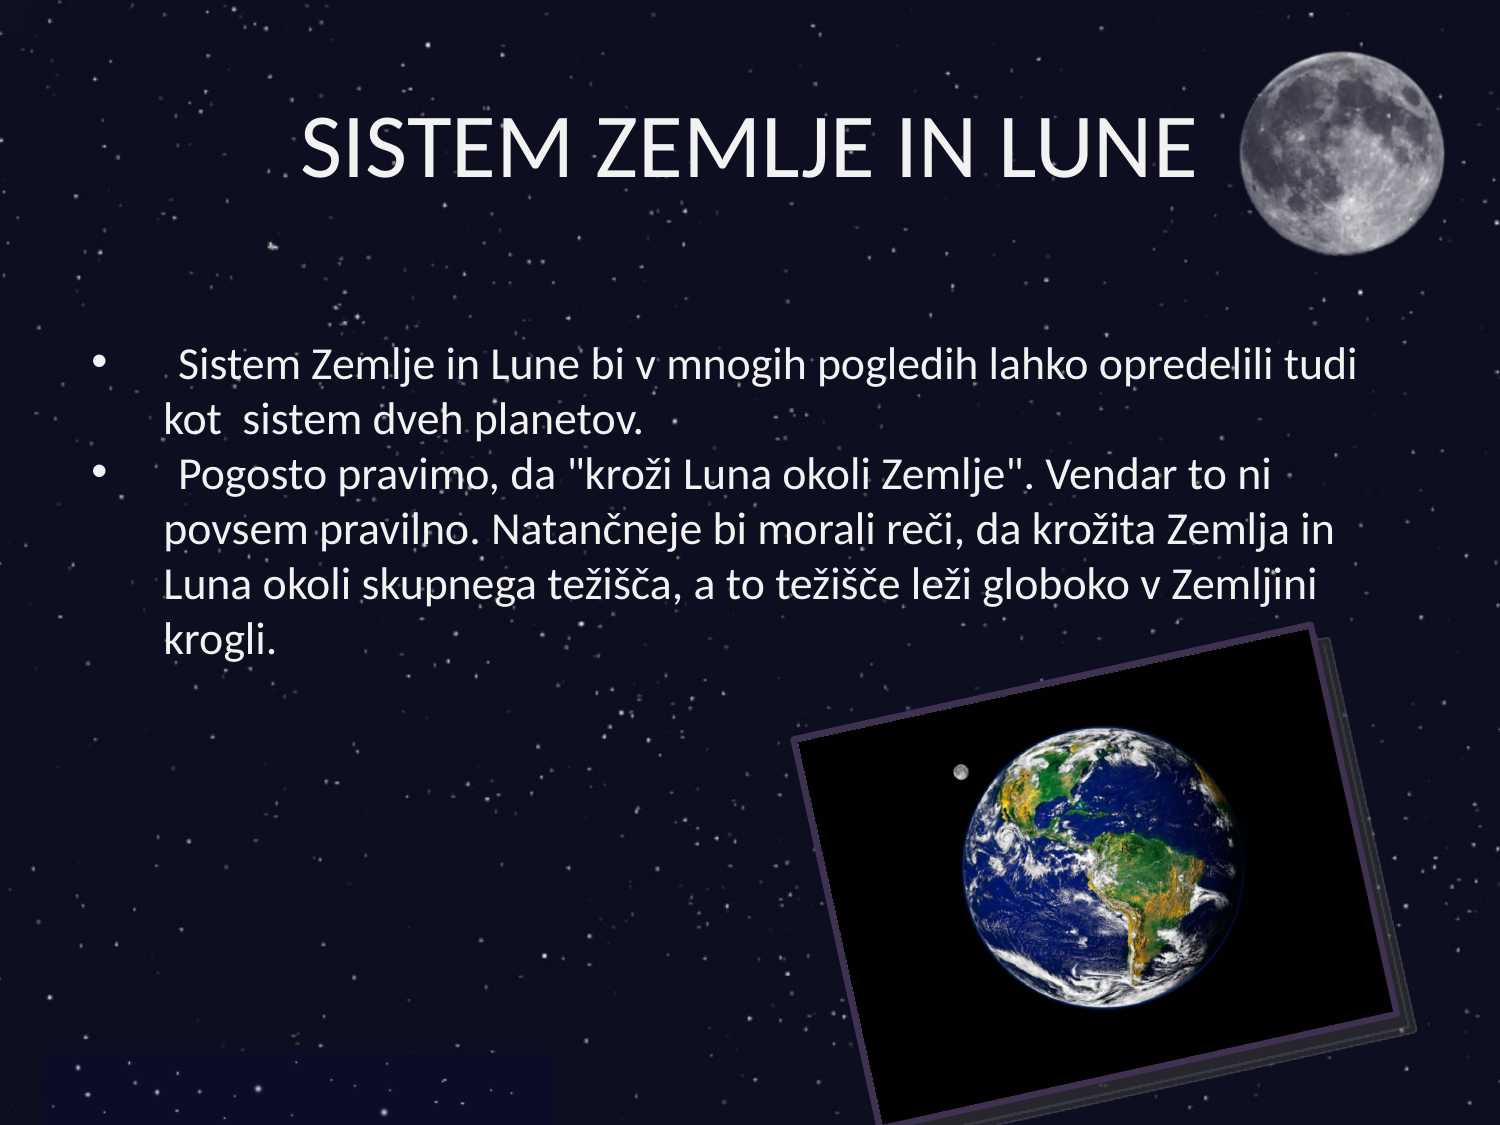

SISTEM ZEMLJE IN LUNE
 Sistem Zemlje in Lune bi v mnogih pogledih lahko opredelili tudi
 kot sistem dveh planetov.
 Pogosto pravimo, da "kroži Luna okoli Zemlje". Vendar to ni
 povsem pravilno. Natančneje bi morali reči, da krožita Zemlja in
 Luna okoli skupnega težišča, a to težišče leži globoko v Zemljini
 krogli.